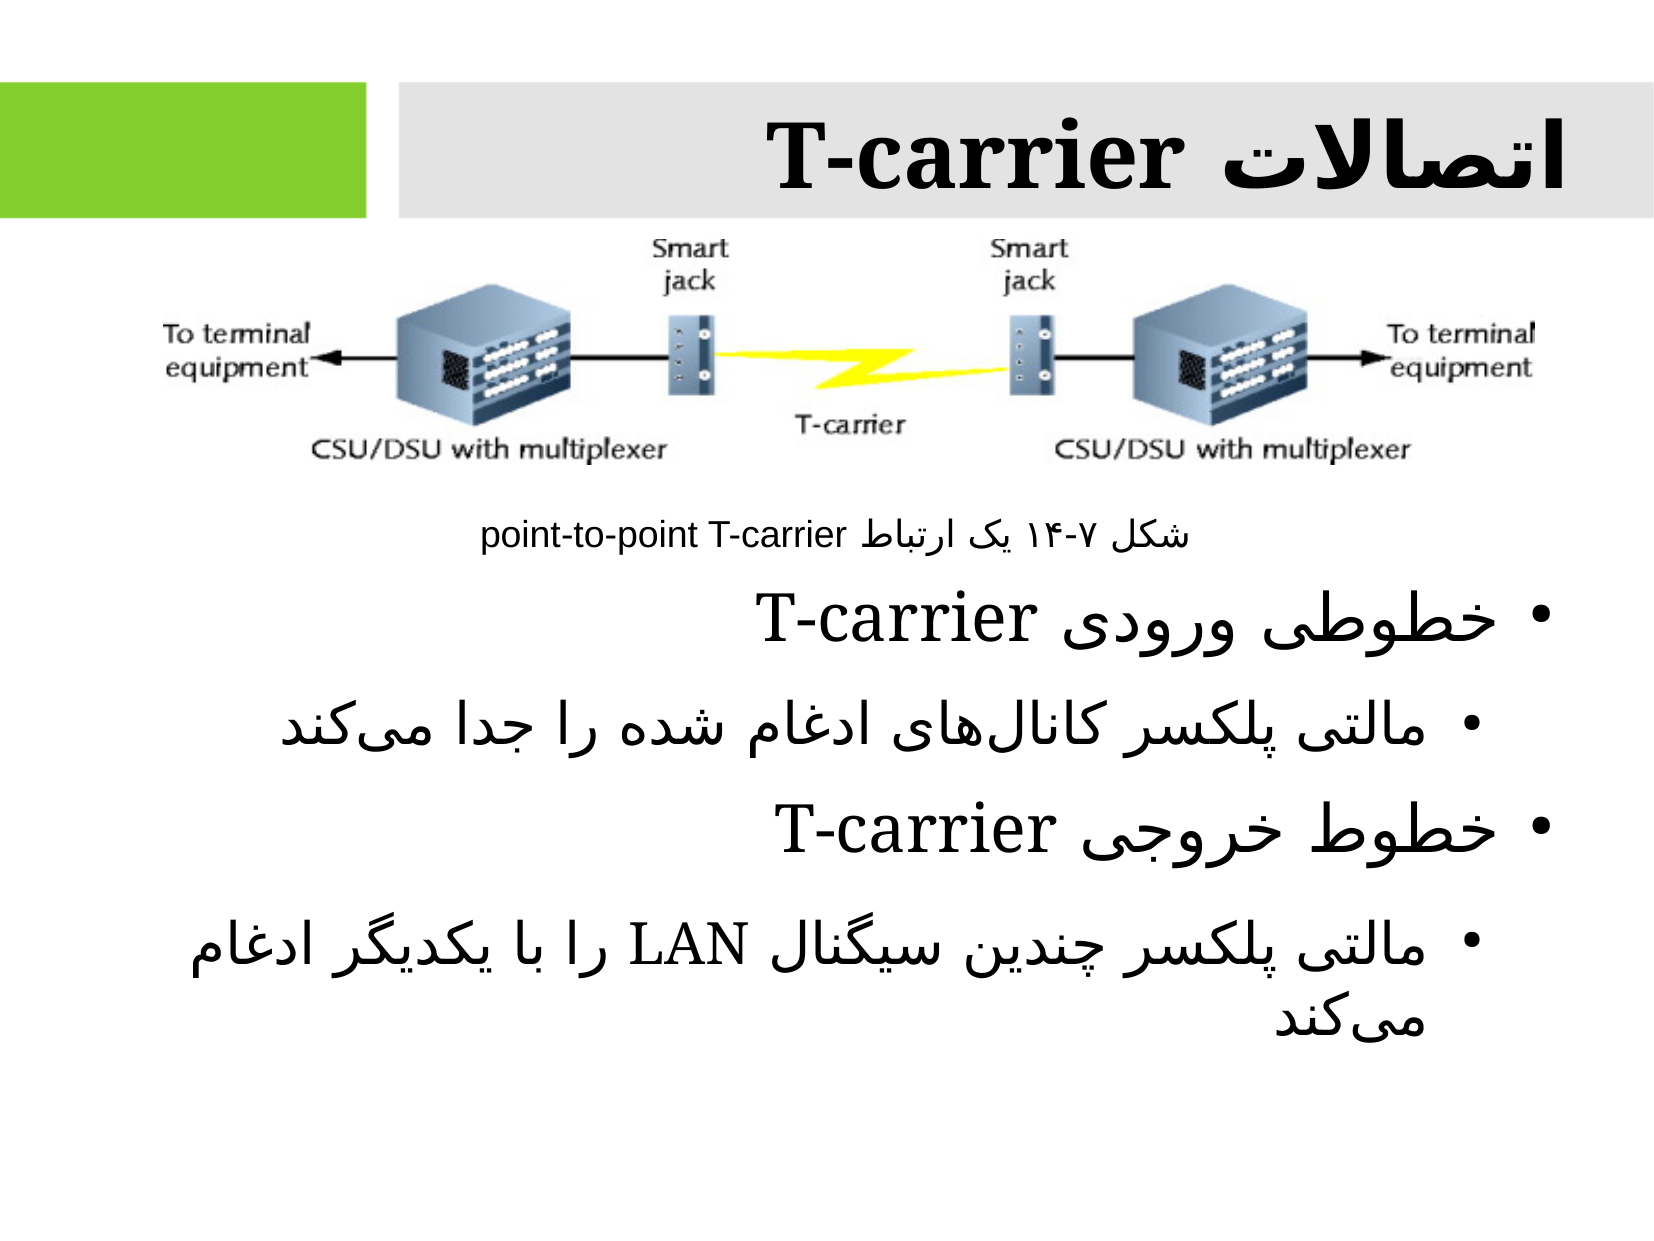

# اتصالات T-carrier
شکل ۷-۱۴ یک ارتباط point-to-point T-carrier
خطوطی ورودی T-carrier
مالتی پلکسر کانال‌های ادغام شده را جدا می‌کند
خطوط خروجی T-carrier
مالتی پلکسر چندین سیگنال LAN را با یکدیگر ادغام می‌کند